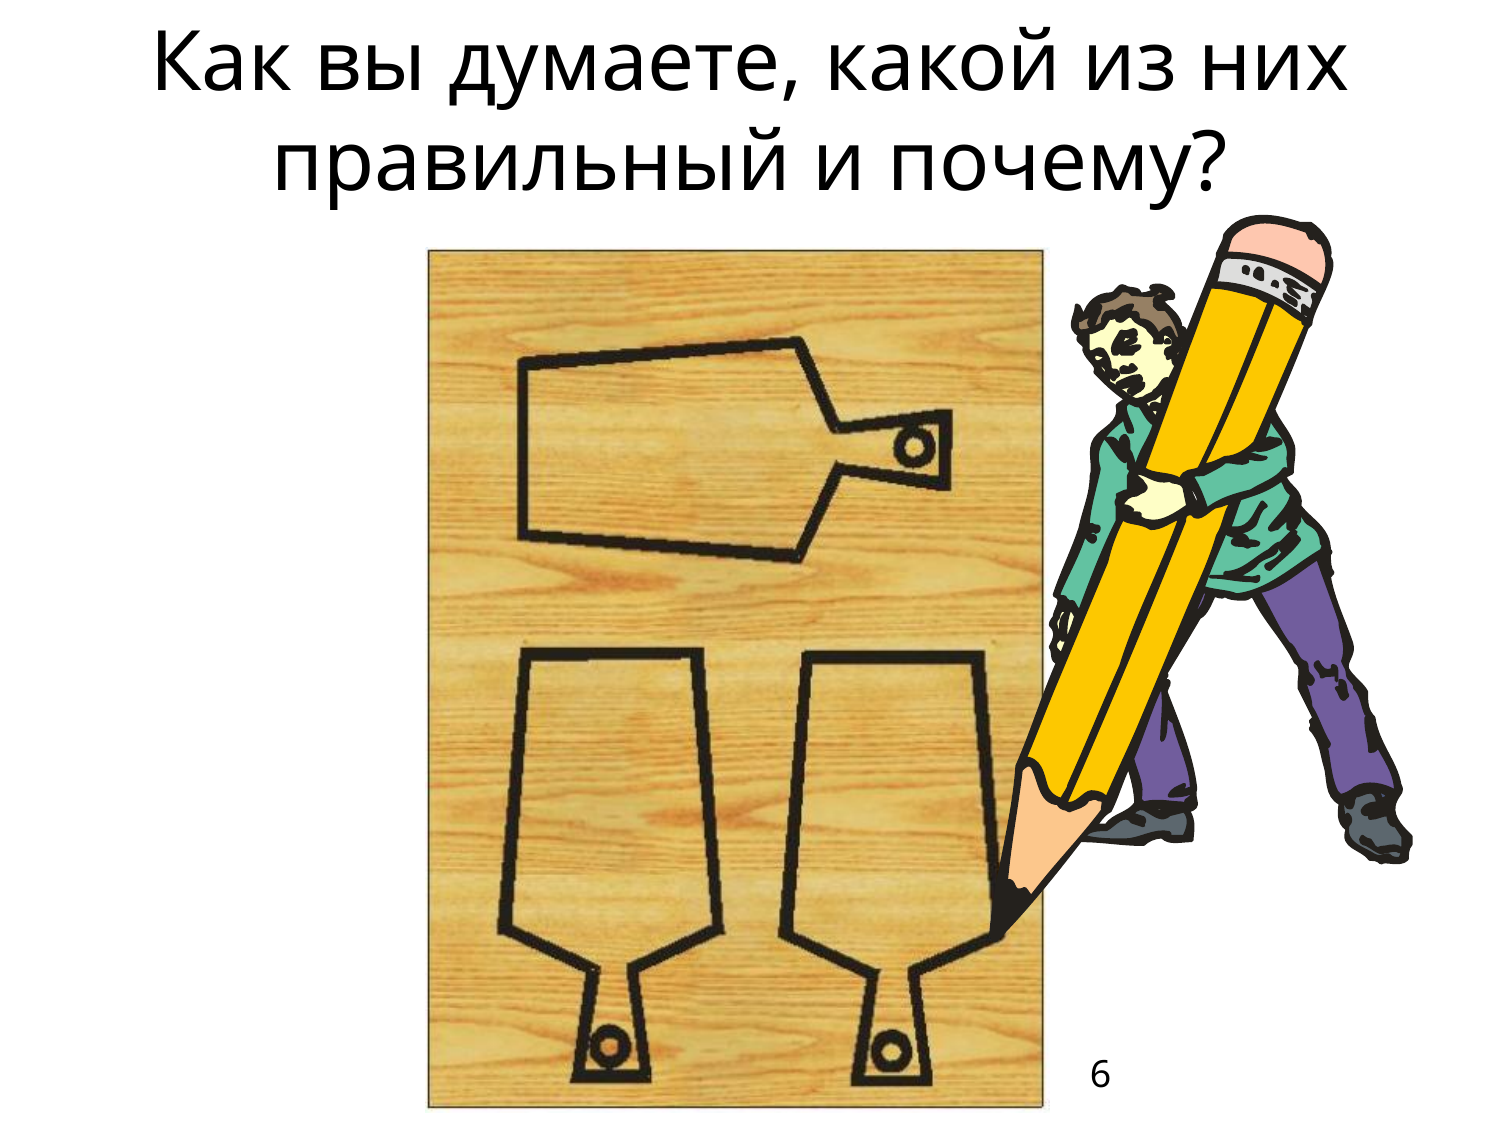

# Как вы думаете, какой из них правильный и почему?